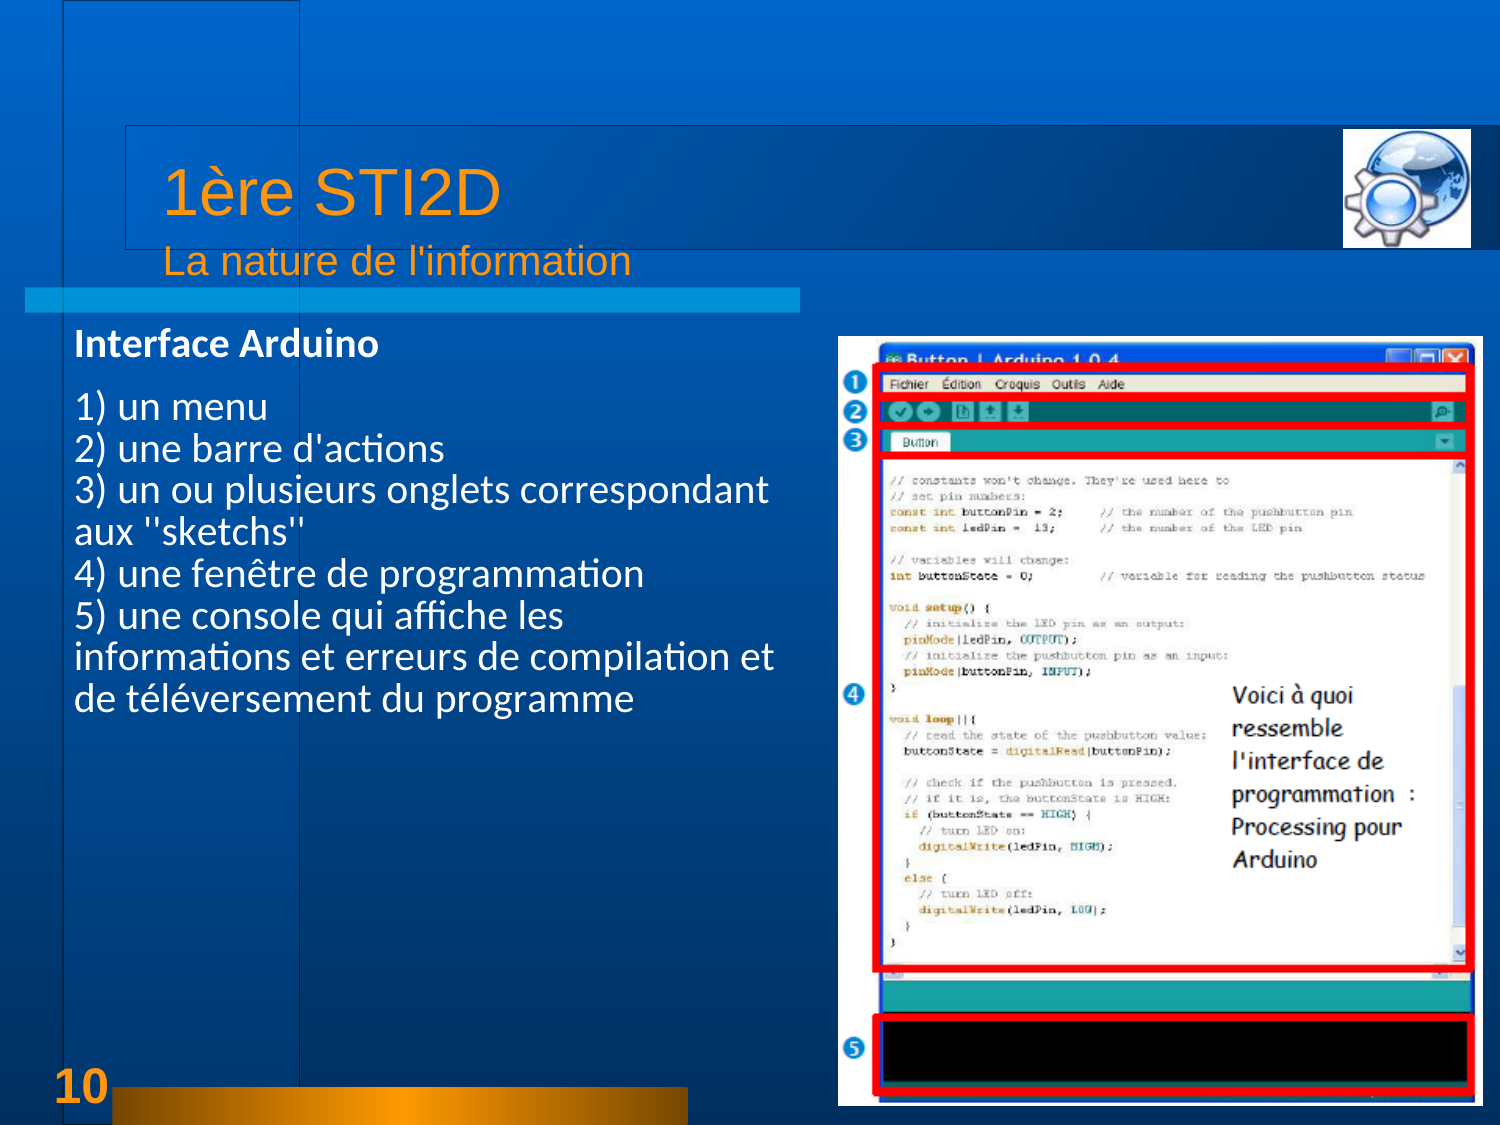

Interface Arduino
 un menu
 une barre d'actions
 un ou plusieurs onglets correspondant aux ''sketchs''
 une fenêtre de programmation
 une console qui affiche les informations et erreurs de compilation et de téléversement du programme